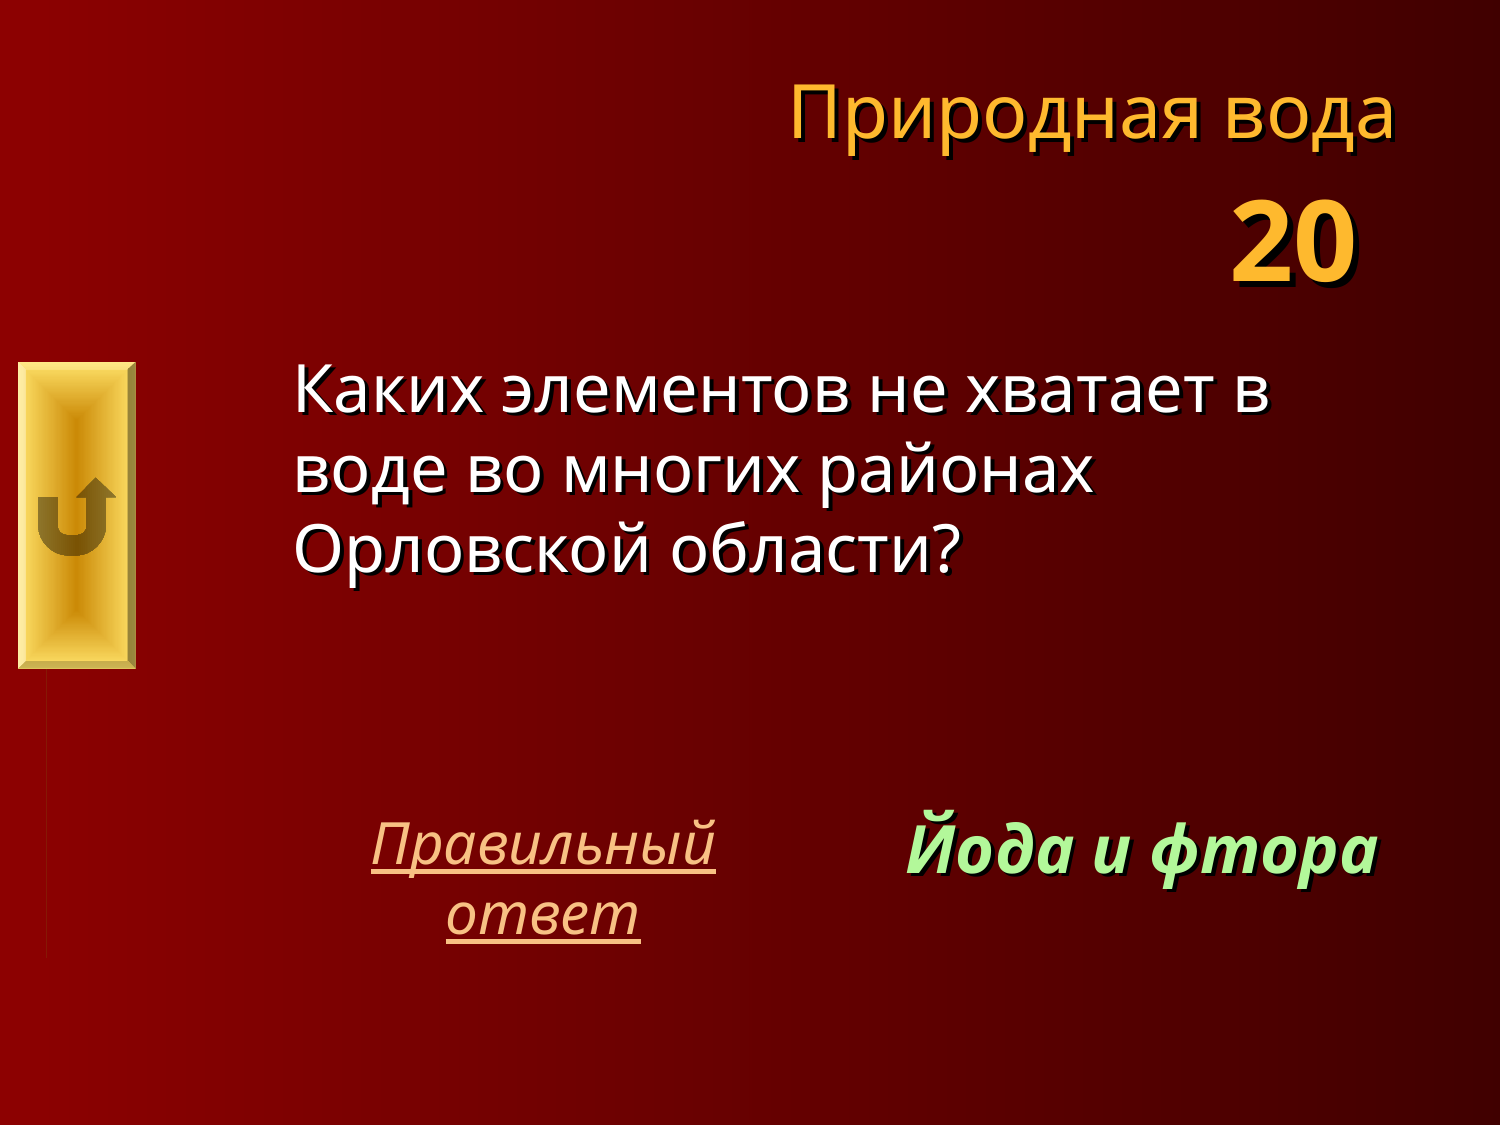

# Природная вода
20
Каких элементов не хватает в воде во многих районах Орловской области?
Йода и фтора
Правильный ответ